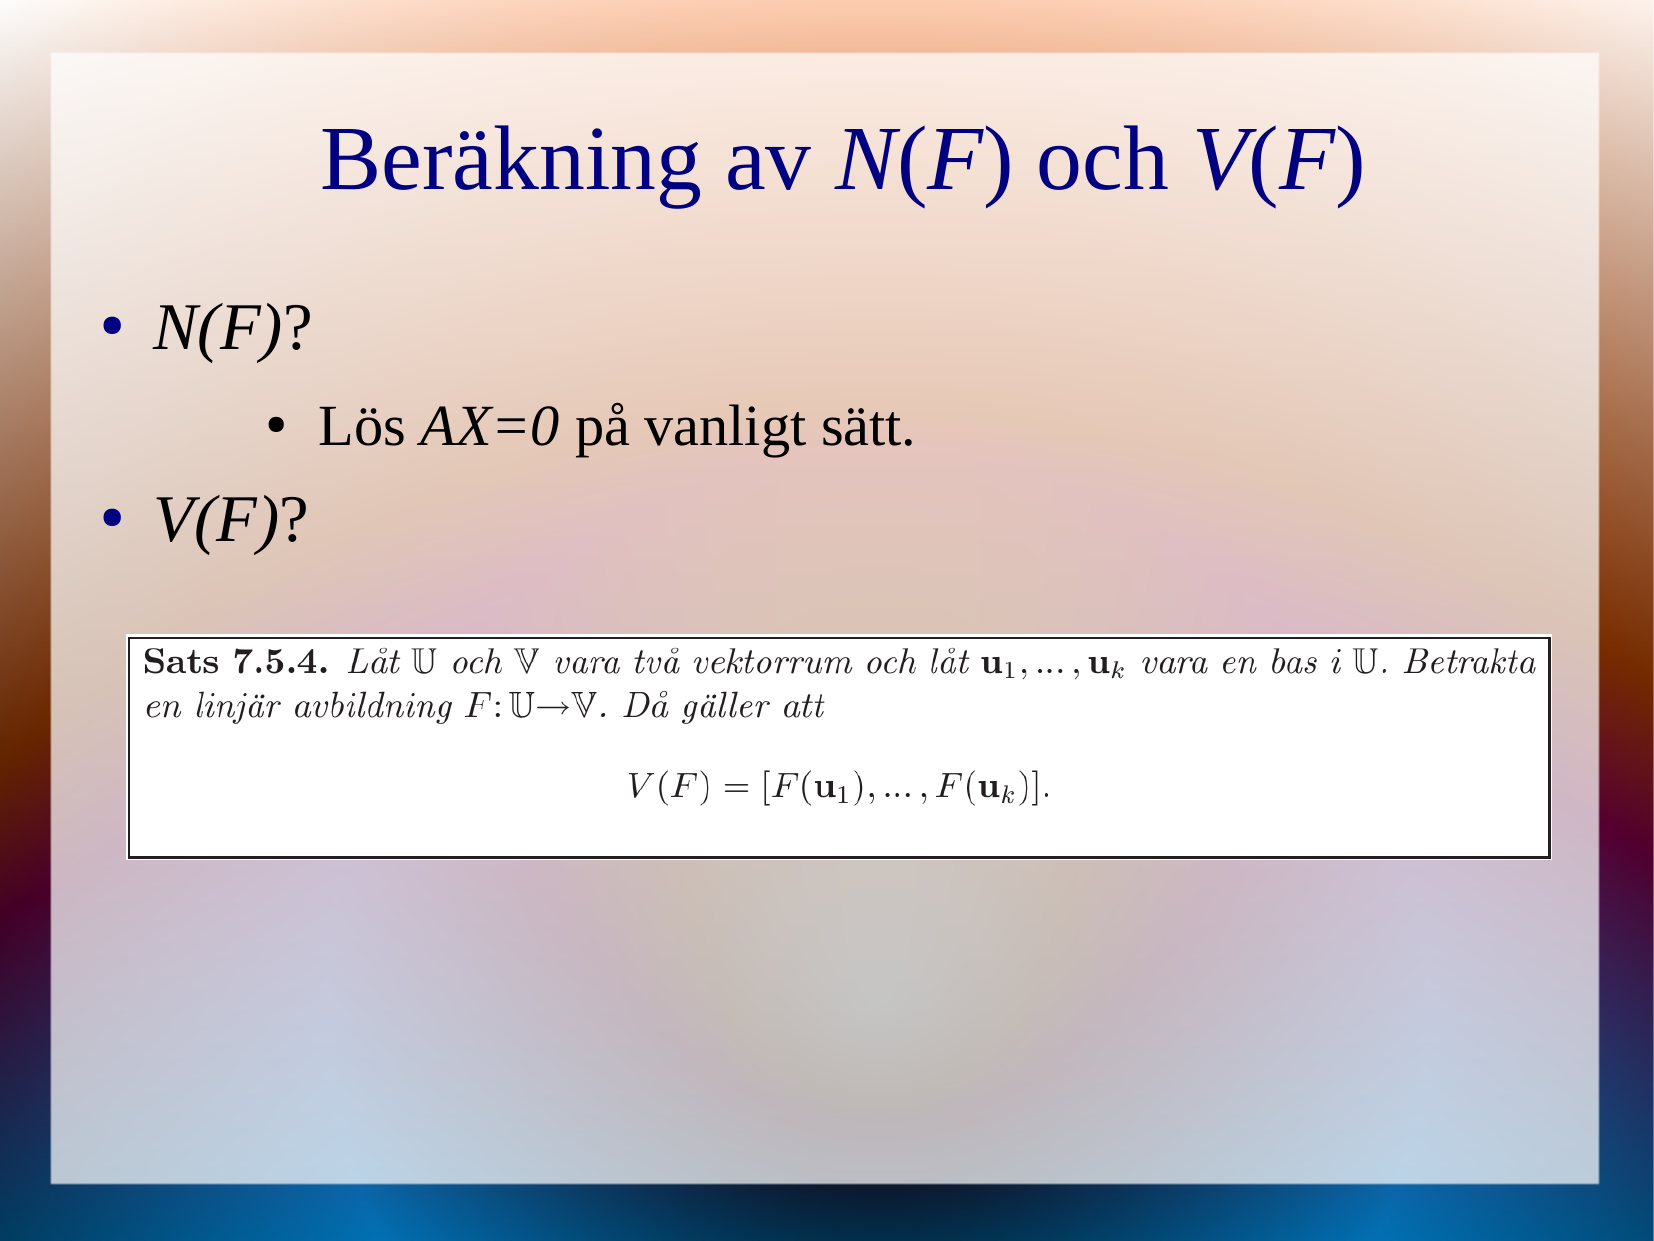

# Beräkning av N(F) och V(F)
N(F)?
Lös AX=0 på vanligt sätt.
V(F)?